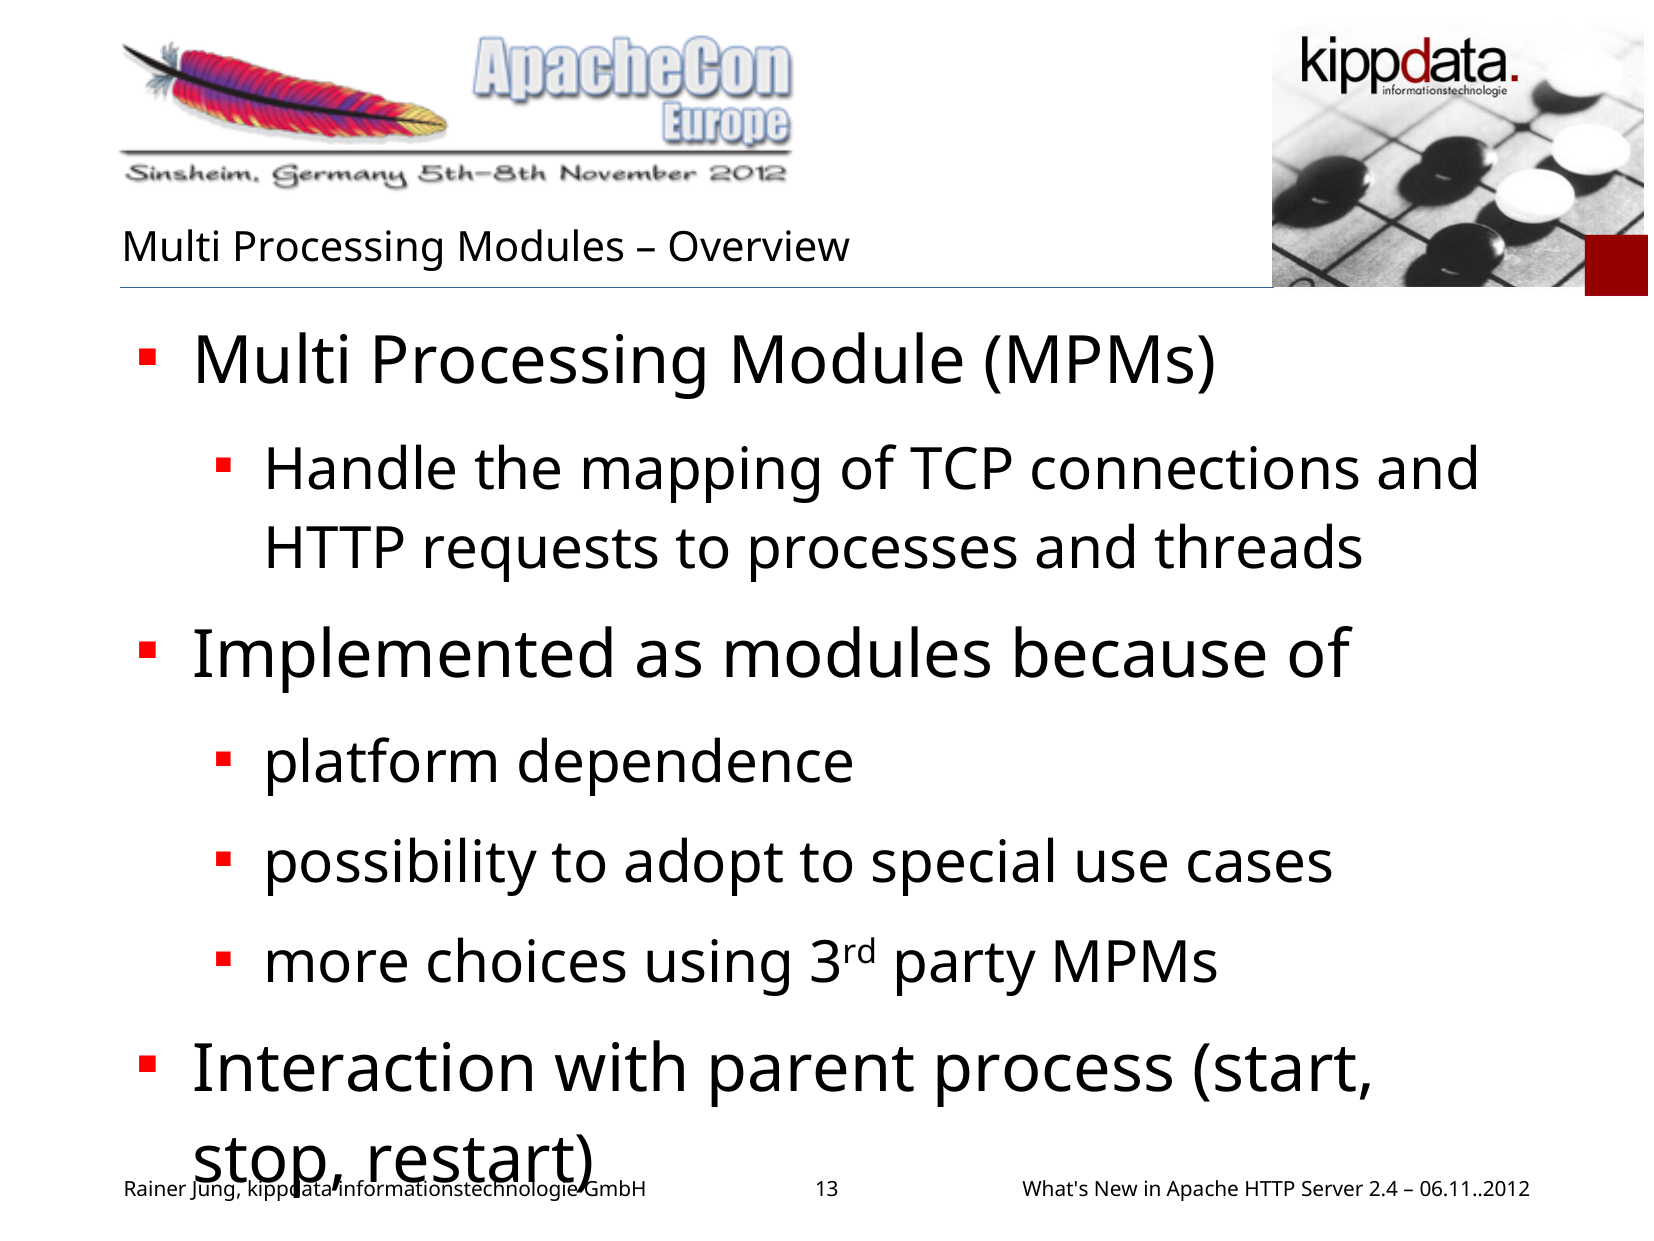

# Multi Processing Modules – Overview
Multi Processing Module (MPMs)
Handle the mapping of TCP connections and HTTP requests to processes and threads
Implemented as modules because of
platform dependence
possibility to adopt to special use cases
more choices using 3rd party MPMs
Interaction with parent process (start, stop, restart)
Query interface (retrieve MPM config and status)